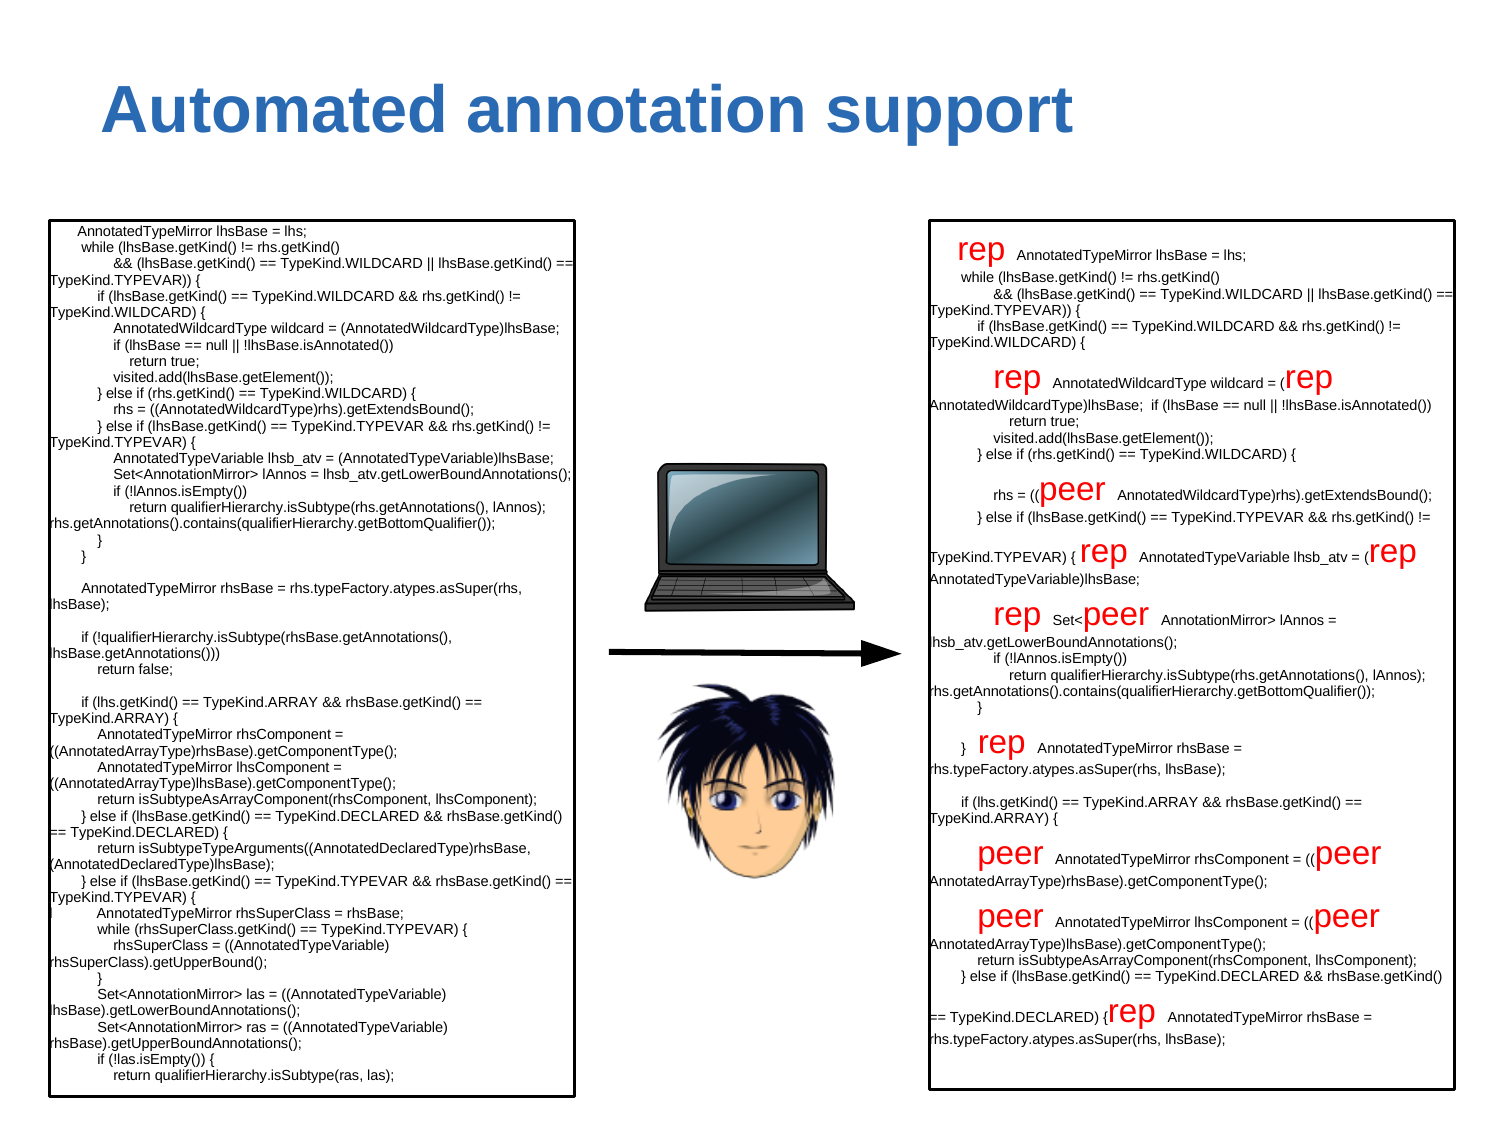

# Automated annotation support
 AnnotatedTypeMirror lhsBase = lhs;
 while (lhsBase.getKind() != rhs.getKind()
 && (lhsBase.getKind() == TypeKind.WILDCARD || lhsBase.getKind() == TypeKind.TYPEVAR)) {
 if (lhsBase.getKind() == TypeKind.WILDCARD && rhs.getKind() != TypeKind.WILDCARD) {
 AnnotatedWildcardType wildcard = (AnnotatedWildcardType)lhsBase;
 if (lhsBase == null || !lhsBase.isAnnotated())
 return true;
 visited.add(lhsBase.getElement());
 } else if (rhs.getKind() == TypeKind.WILDCARD) {
 rhs = ((AnnotatedWildcardType)rhs).getExtendsBound();
 } else if (lhsBase.getKind() == TypeKind.TYPEVAR && rhs.getKind() != TypeKind.TYPEVAR) {
 AnnotatedTypeVariable lhsb_atv = (AnnotatedTypeVariable)lhsBase;
 Set<AnnotationMirror> lAnnos = lhsb_atv.getLowerBoundAnnotations();
 if (!lAnnos.isEmpty())
 return qualifierHierarchy.isSubtype(rhs.getAnnotations(), lAnnos);
rhs.getAnnotations().contains(qualifierHierarchy.getBottomQualifier());
 }
 }
 AnnotatedTypeMirror rhsBase = rhs.typeFactory.atypes.asSuper(rhs, lhsBase);
 if (!qualifierHierarchy.isSubtype(rhsBase.getAnnotations(), lhsBase.getAnnotations()))
 return false;
 if (lhs.getKind() == TypeKind.ARRAY && rhsBase.getKind() == TypeKind.ARRAY) {
 AnnotatedTypeMirror rhsComponent = ((AnnotatedArrayType)rhsBase).getComponentType();
 AnnotatedTypeMirror lhsComponent = ((AnnotatedArrayType)lhsBase).getComponentType();
 return isSubtypeAsArrayComponent(rhsComponent, lhsComponent);
 } else if (lhsBase.getKind() == TypeKind.DECLARED && rhsBase.getKind() == TypeKind.DECLARED) {
 return isSubtypeTypeArguments((AnnotatedDeclaredType)rhsBase, (AnnotatedDeclaredType)lhsBase);
 } else if (lhsBase.getKind() == TypeKind.TYPEVAR && rhsBase.getKind() == TypeKind.TYPEVAR) {
l AnnotatedTypeMirror rhsSuperClass = rhsBase;
 while (rhsSuperClass.getKind() == TypeKind.TYPEVAR) {
 rhsSuperClass = ((AnnotatedTypeVariable) rhsSuperClass).getUpperBound();
 }
 Set<AnnotationMirror> las = ((AnnotatedTypeVariable) lhsBase).getLowerBoundAnnotations();
 Set<AnnotationMirror> ras = ((AnnotatedTypeVariable) rhsBase).getUpperBoundAnnotations();
 if (!las.isEmpty()) {
 return qualifierHierarchy.isSubtype(ras, las);
 rep AnnotatedTypeMirror lhsBase = lhs;
 while (lhsBase.getKind() != rhs.getKind()
 && (lhsBase.getKind() == TypeKind.WILDCARD || lhsBase.getKind() == TypeKind.TYPEVAR)) {
 if (lhsBase.getKind() == TypeKind.WILDCARD && rhs.getKind() != TypeKind.WILDCARD) {
 rep AnnotatedWildcardType wildcard = (rep AnnotatedWildcardType)lhsBase; if (lhsBase == null || !lhsBase.isAnnotated())
 return true;
 visited.add(lhsBase.getElement());
 } else if (rhs.getKind() == TypeKind.WILDCARD) {
 rhs = ((peer AnnotatedWildcardType)rhs).getExtendsBound();
 } else if (lhsBase.getKind() == TypeKind.TYPEVAR && rhs.getKind() != TypeKind.TYPEVAR) { rep AnnotatedTypeVariable lhsb_atv = (rep AnnotatedTypeVariable)lhsBase;
 rep Set<peer AnnotationMirror> lAnnos = lhsb_atv.getLowerBoundAnnotations();
 if (!lAnnos.isEmpty())
 return qualifierHierarchy.isSubtype(rhs.getAnnotations(), lAnnos);
rhs.getAnnotations().contains(qualifierHierarchy.getBottomQualifier());
 }
 } rep AnnotatedTypeMirror rhsBase = rhs.typeFactory.atypes.asSuper(rhs, lhsBase);
 if (lhs.getKind() == TypeKind.ARRAY && rhsBase.getKind() == TypeKind.ARRAY) {
 peer AnnotatedTypeMirror rhsComponent = ((peer AnnotatedArrayType)rhsBase).getComponentType();
 peer AnnotatedTypeMirror lhsComponent = ((peer AnnotatedArrayType)lhsBase).getComponentType();
 return isSubtypeAsArrayComponent(rhsComponent, lhsComponent);
 } else if (lhsBase.getKind() == TypeKind.DECLARED && rhsBase.getKind() == TypeKind.DECLARED) {rep AnnotatedTypeMirror rhsBase = rhs.typeFactory.atypes.asSuper(rhs, lhsBase);